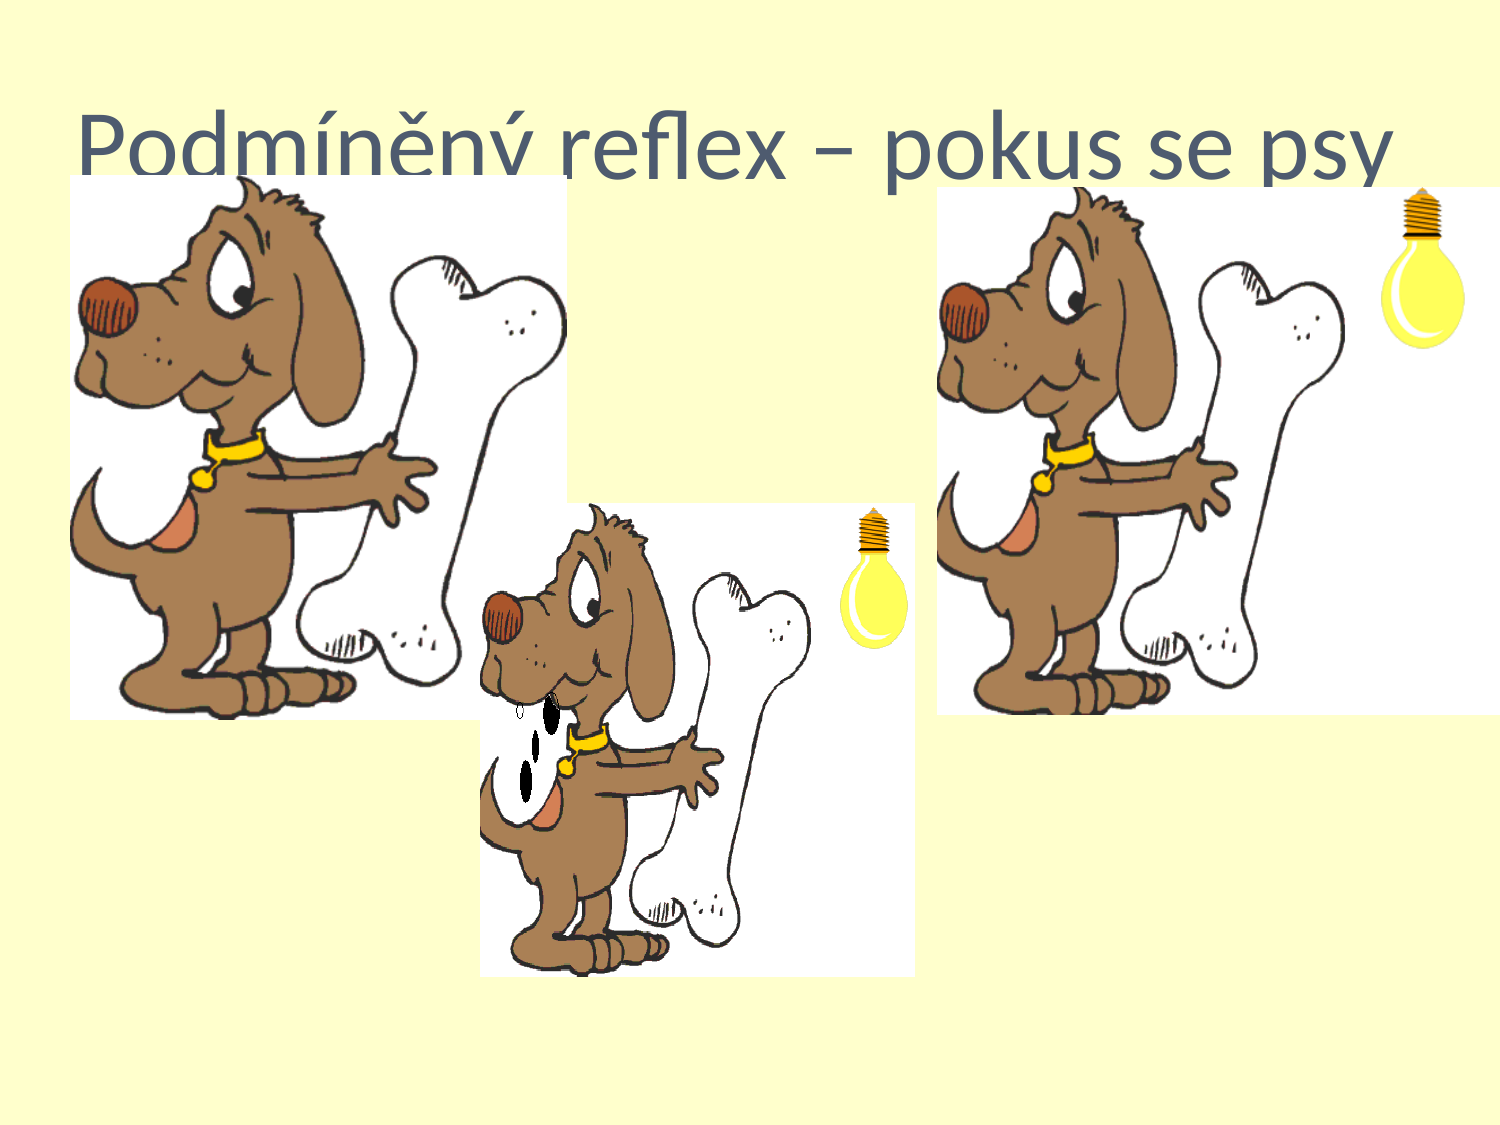

# Podmíněný reflex – pokus se psy